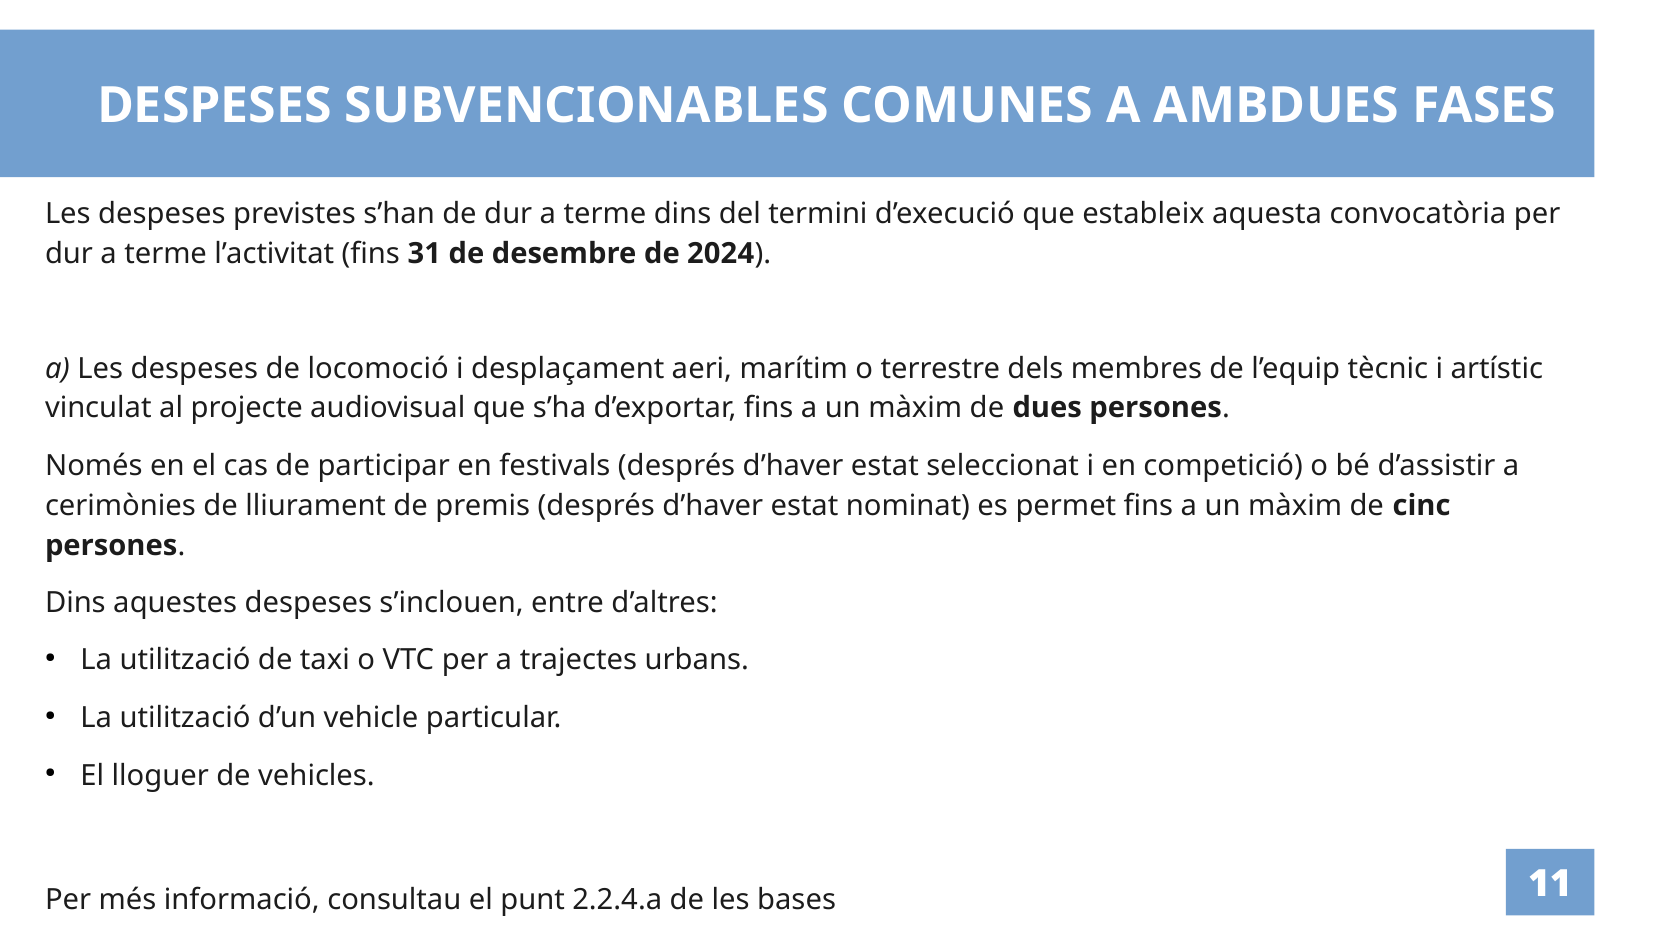

# DESPESES SUBVENCIONABLES COMUNES A AMBDUES FASES
Les despeses previstes s’han de dur a terme dins del termini d’execució que estableix aquesta convocatòria per dur a terme l’activitat (fins 31 de desembre de 2024).
a) Les despeses de locomoció i desplaçament aeri, marítim o terrestre dels membres de l’equip tècnic i artístic vinculat al projecte audiovisual que s’ha d’exportar, fins a un màxim de dues persones.
Només en el cas de participar en festivals (després d’haver estat seleccionat i en competició) o bé d’assistir a cerimònies de lliurament de premis (després d’haver estat nominat) es permet fins a un màxim de cinc persones.
Dins aquestes despeses s’inclouen, entre d’altres:
La utilització de taxi o VTC per a trajectes urbans.
La utilització d’un vehicle particular.
El lloguer de vehicles.
Per més informació, consultau el punt 2.2.4.a de les bases
11